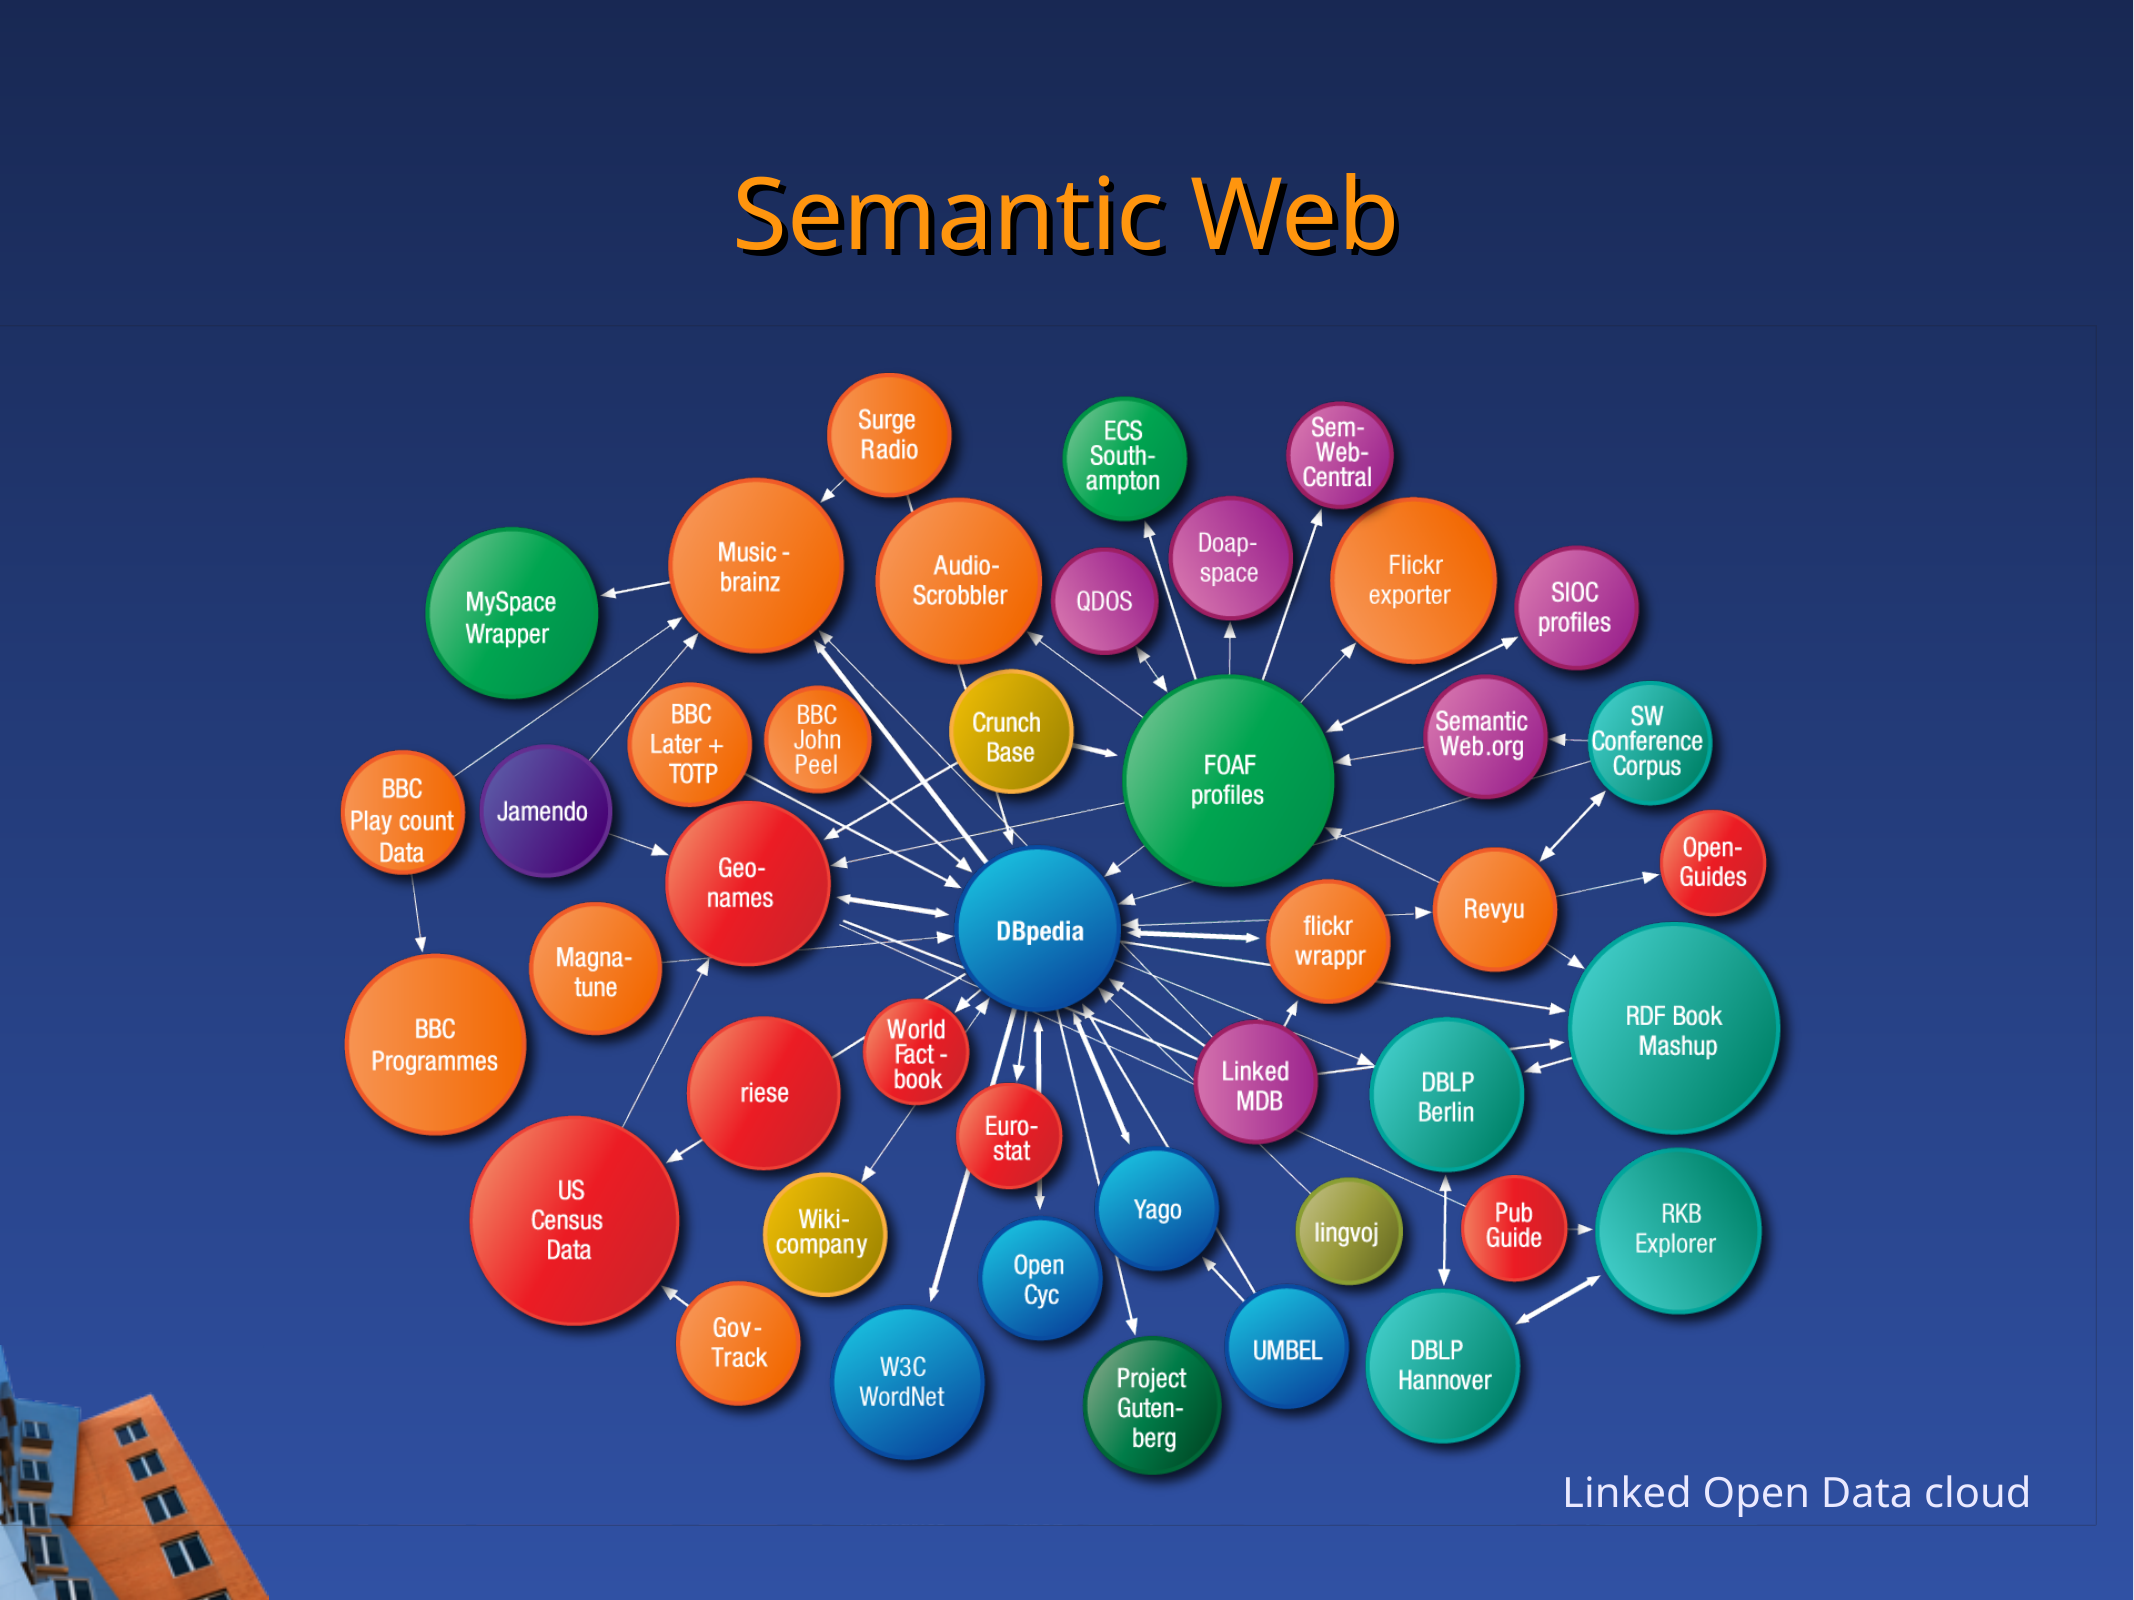

# Semantic Web
Linked Open Data cloud